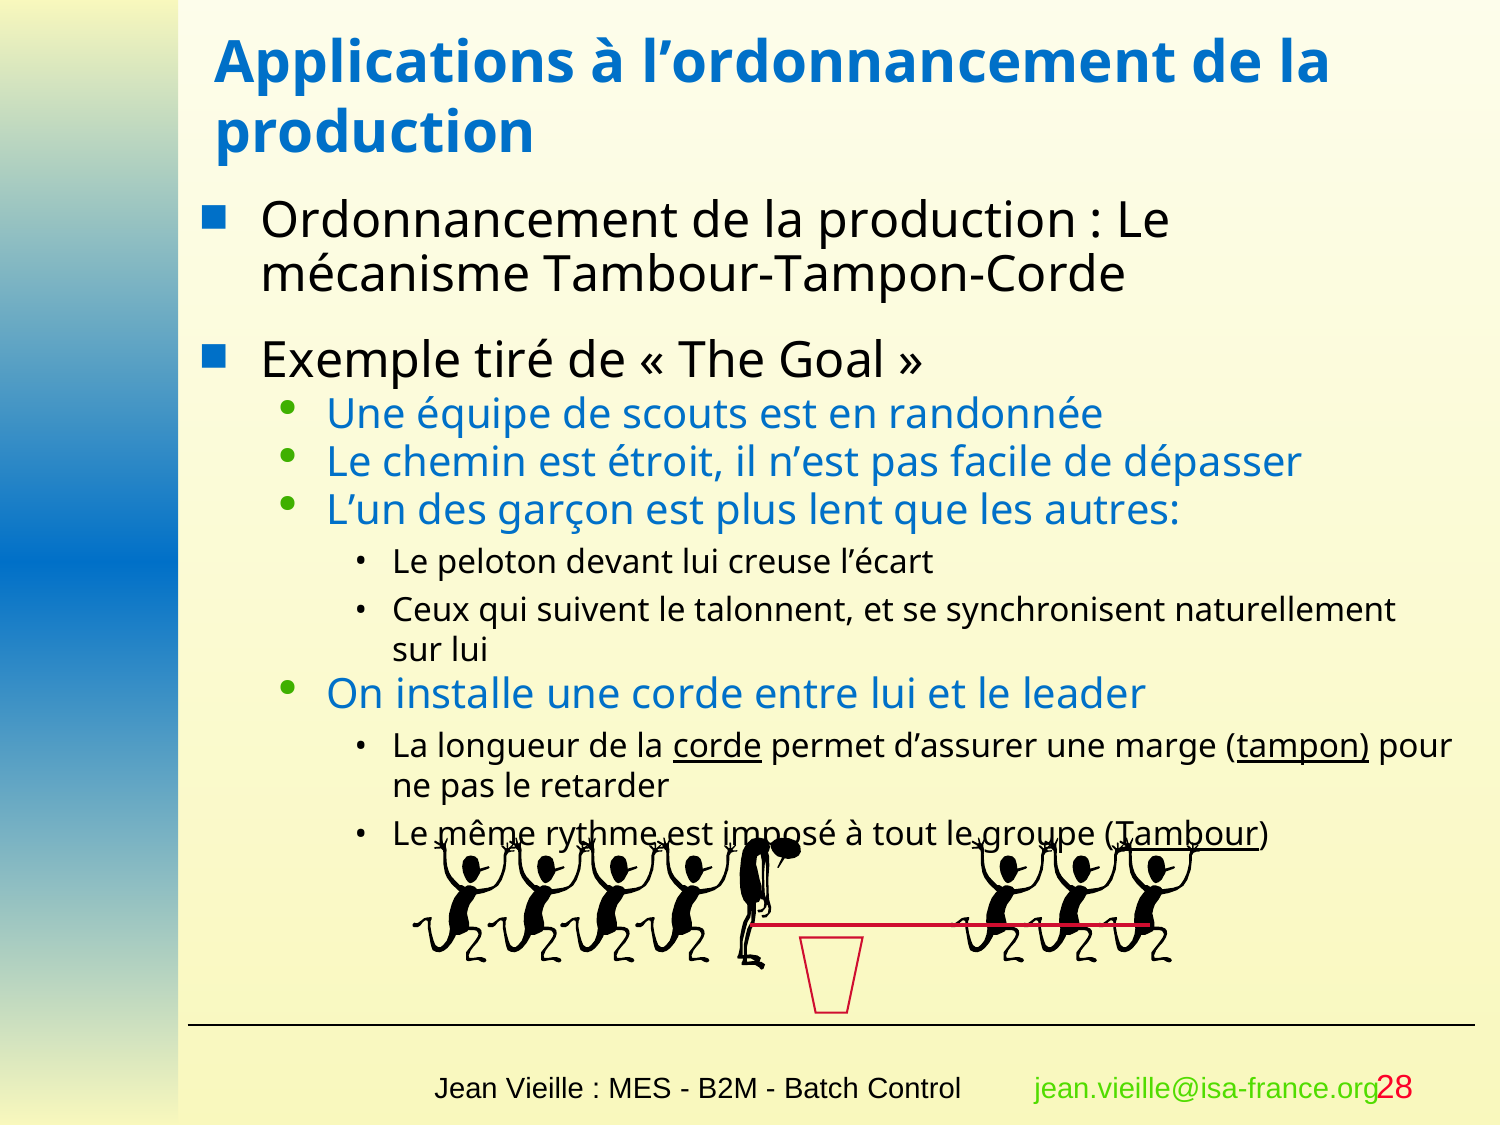

# Applications à l’ordonnancement de la production
Ordonnancement de la production : Le mécanisme Tambour-Tampon-Corde
Exemple tiré de « The Goal »
Une équipe de scouts est en randonnée
Le chemin est étroit, il n’est pas facile de dépasser
L’un des garçon est plus lent que les autres:
Le peloton devant lui creuse l’écart
Ceux qui suivent le talonnent, et se synchronisent naturellement sur lui
On installe une corde entre lui et le leader
La longueur de la corde permet d’assurer une marge (tampon) pour ne pas le retarder
Le même rythme est imposé à tout le groupe (Tambour)